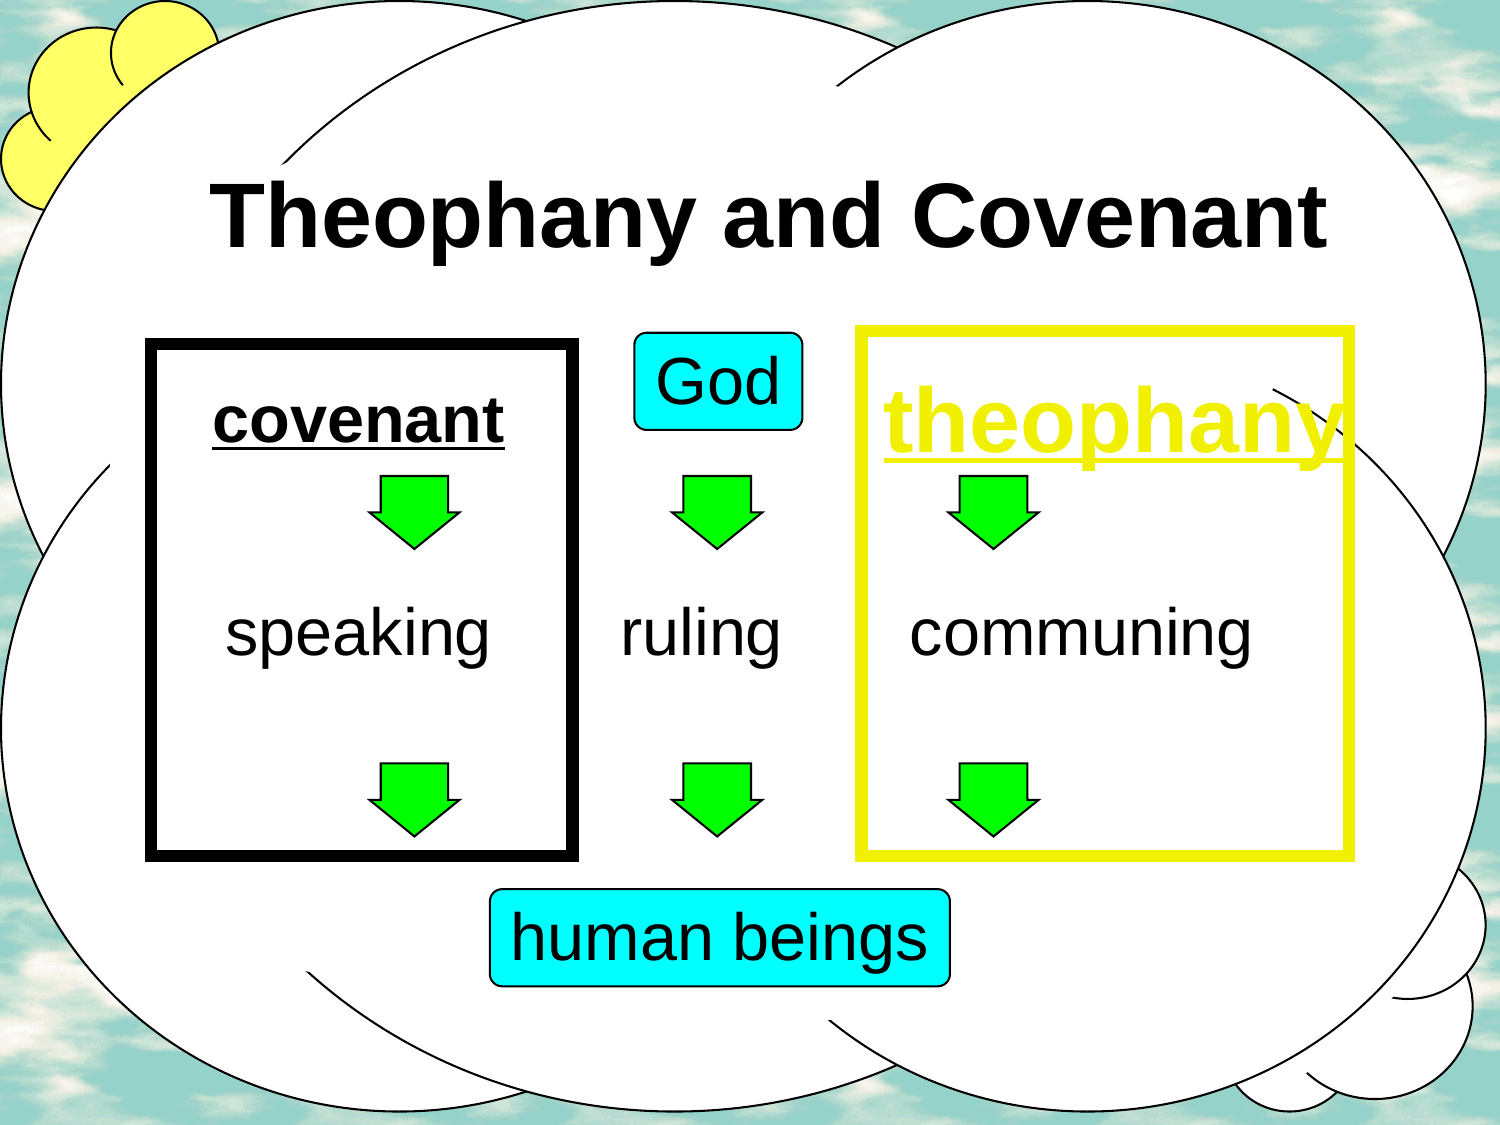

# Theophany and Covenant
theophany
God
covenant
speaking
ruling
communing
human beings